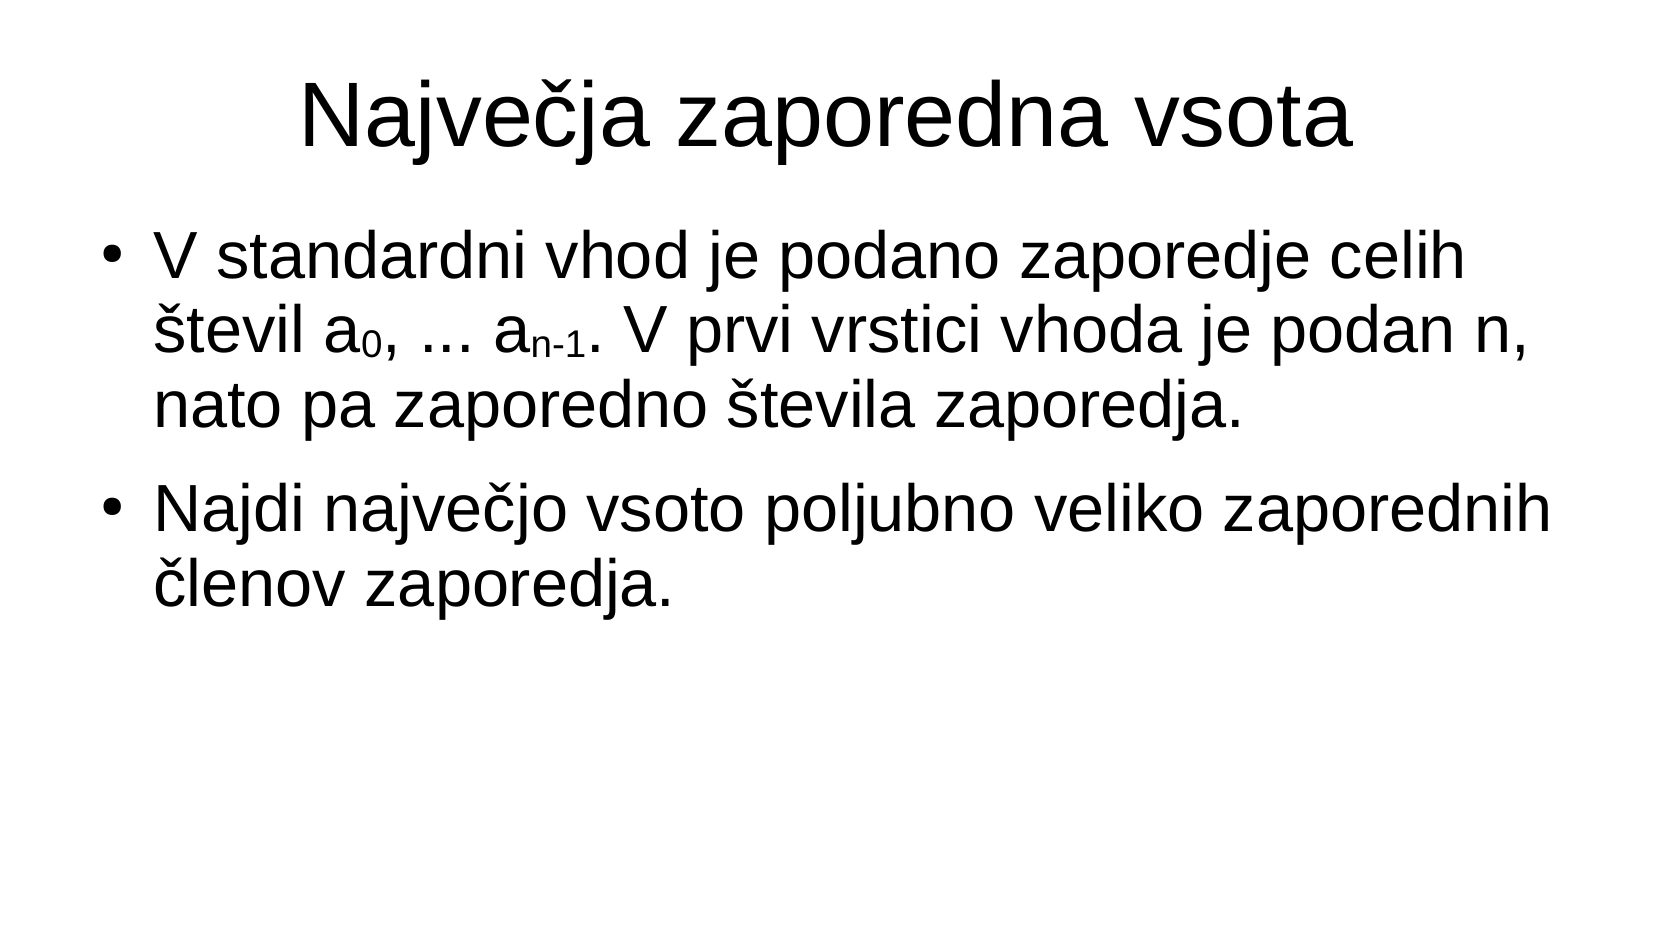

# Največja zaporedna vsota
V standardni vhod je podano zaporedje celih števil a0, ... an-1. V prvi vrstici vhoda je podan n, nato pa zaporedno števila zaporedja.
Najdi največjo vsoto poljubno veliko zaporednih členov zaporedja.